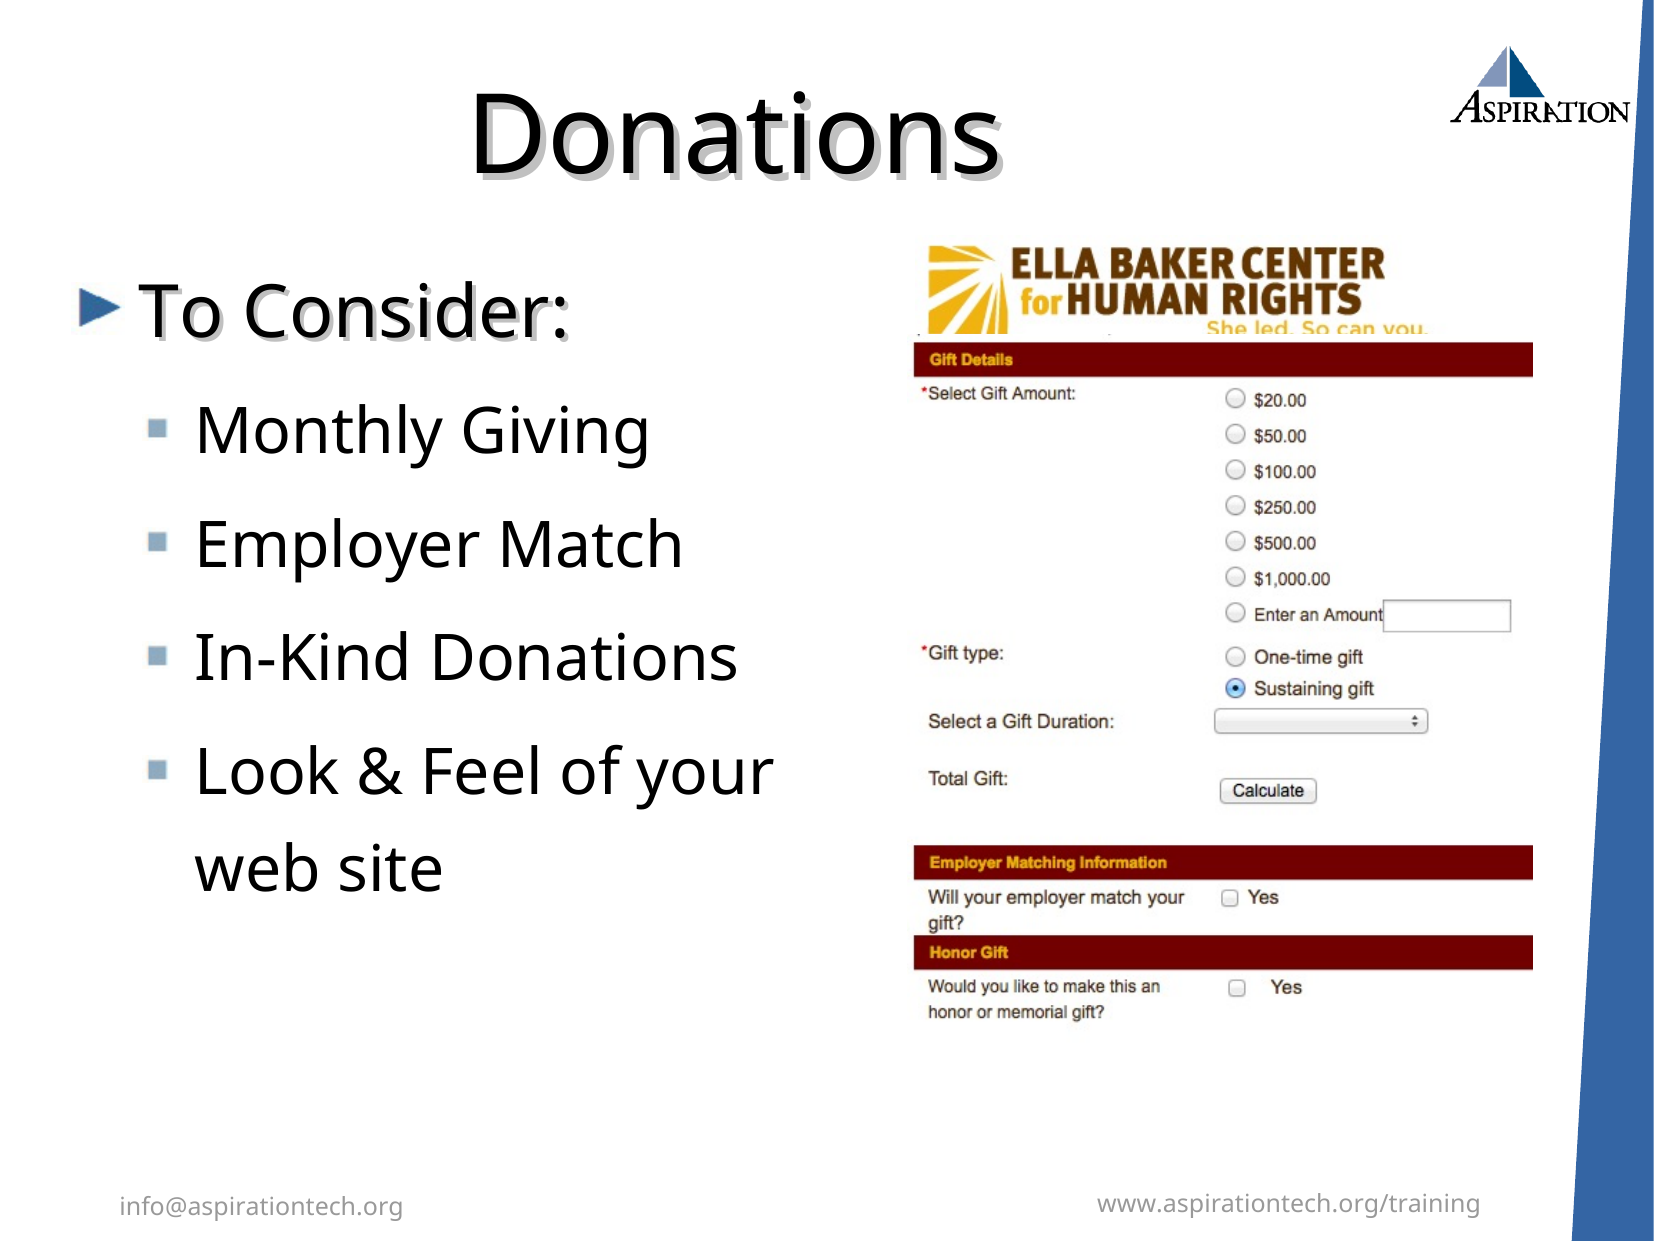

# Donations
To Consider:
Monthly Giving
Employer Match
In-Kind Donations
Look & Feel of your web site